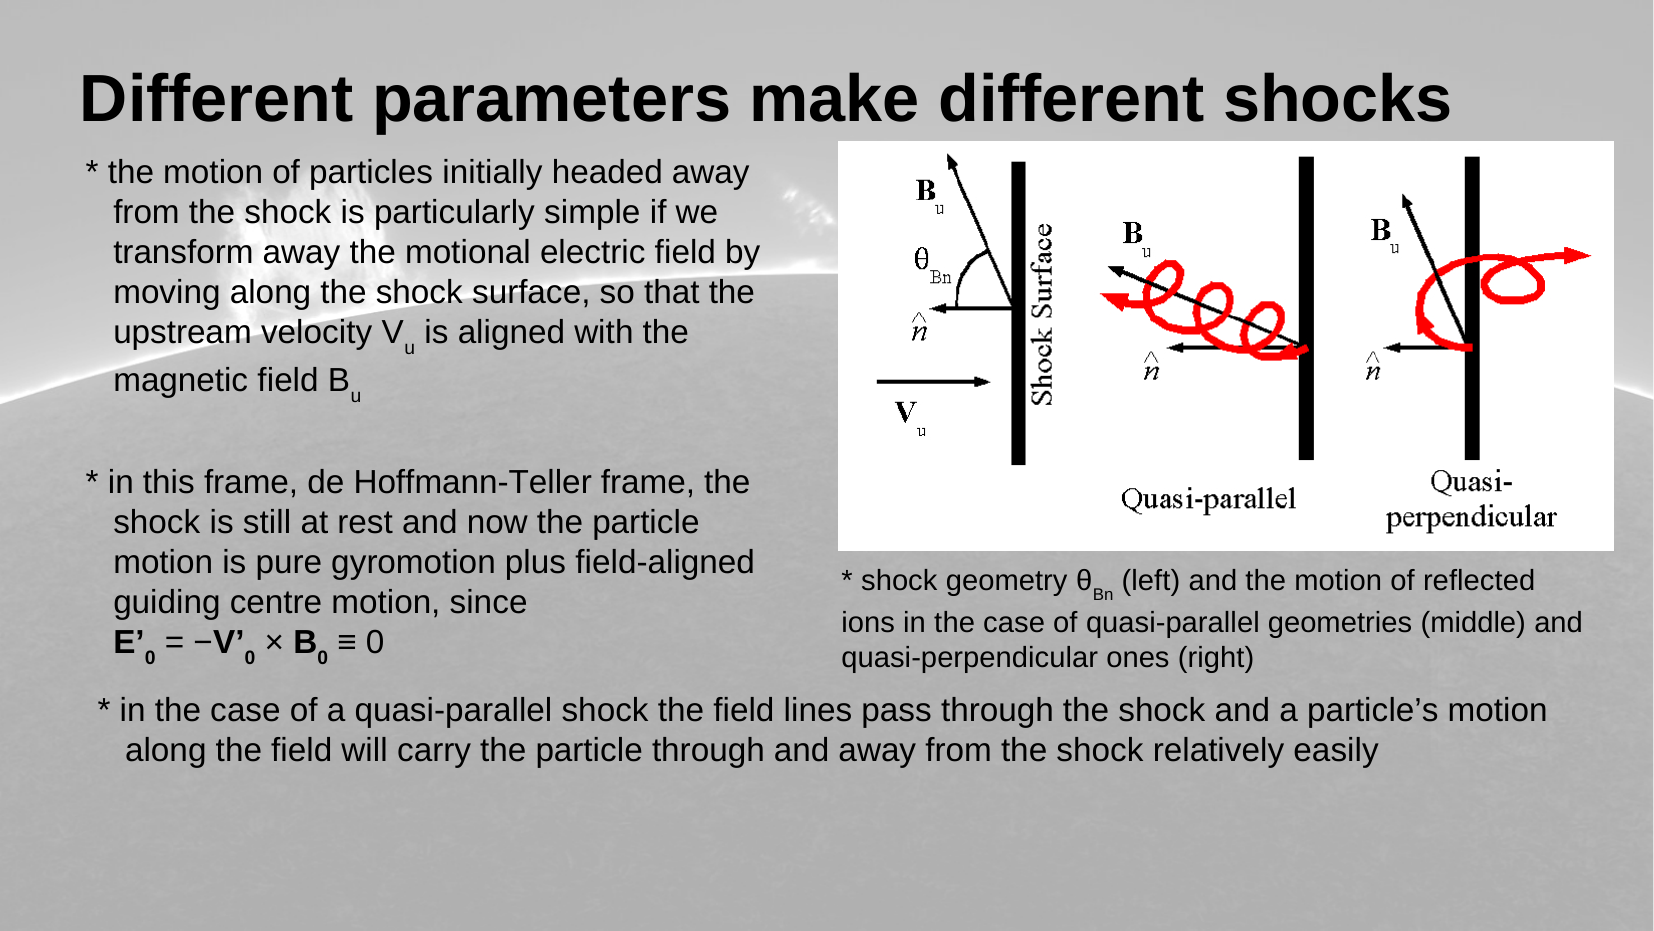

Different parameters make different shocks
* the motion of particles initially headed away
 from the shock is particularly simple if we
 transform away the motional electric field by
 moving along the shock surface, so that the
 upstream velocity Vu is aligned with the
 magnetic field Bu
* in this frame, de Hoffmann-Teller frame, the
 shock is still at rest and now the particle
 motion is pure gyromotion plus field-aligned
 guiding centre motion, since
 E’0 = −V’0 × B0 ≡ 0
* shock geometry θBn (left) and the motion of reflected ions in the case of quasi-parallel geometries (middle) and quasi-perpendicular ones (right)
* in the case of a quasi-parallel shock the field lines pass through the shock and a particle’s motion
 along the field will carry the particle through and away from the shock relatively easily